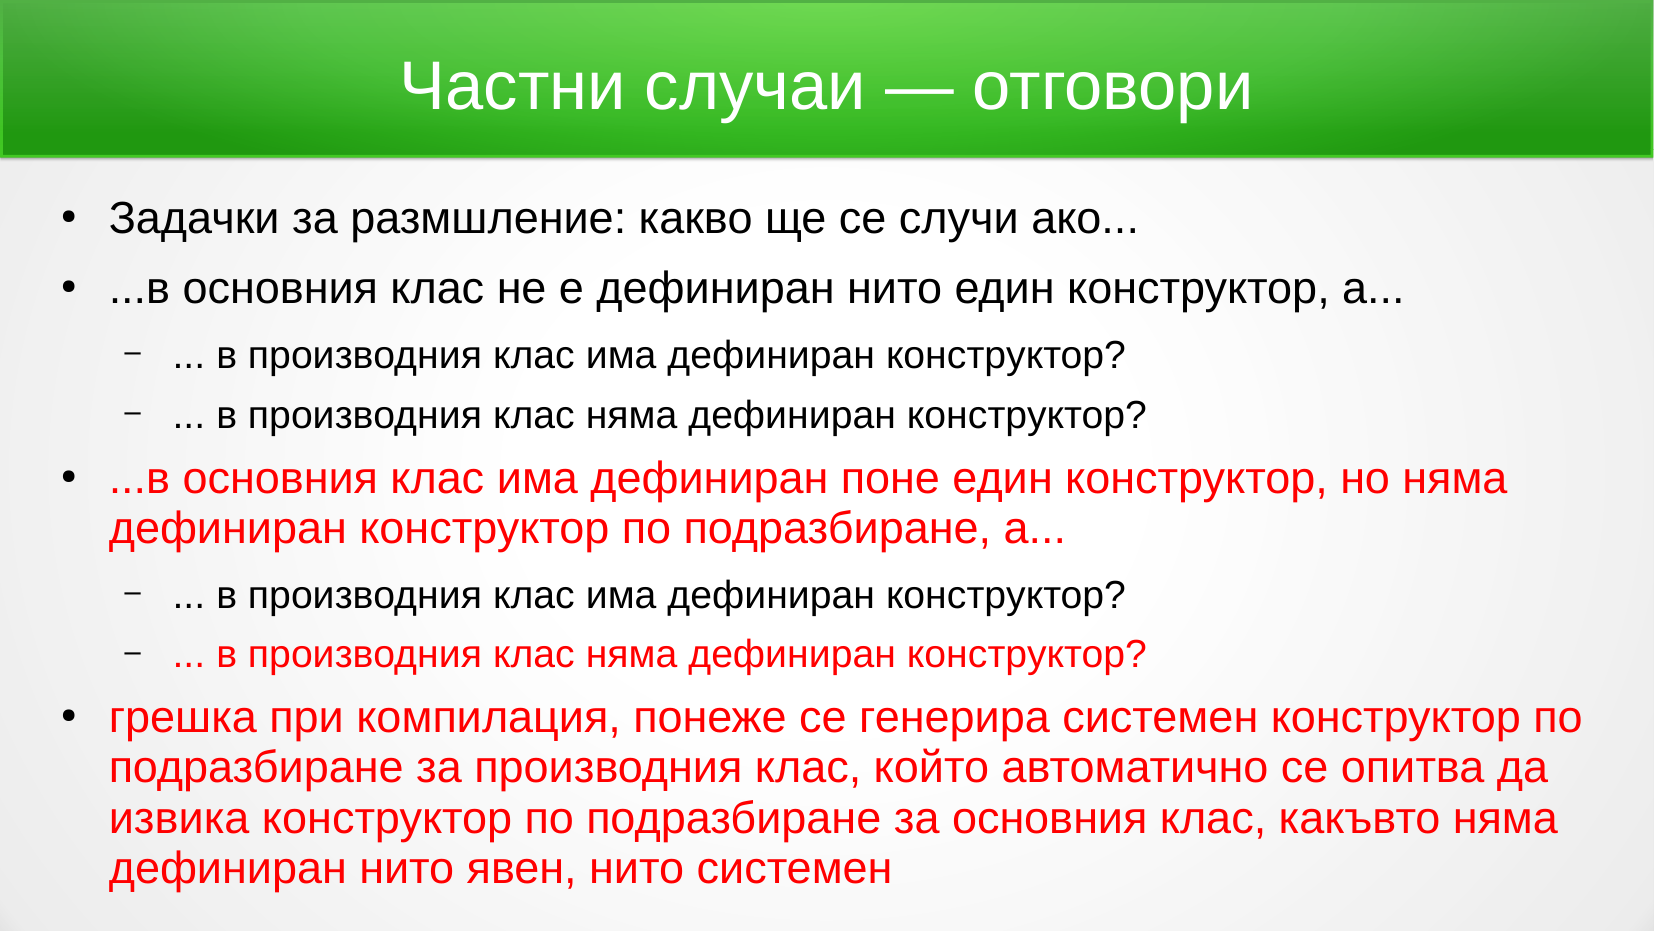

# Частни случаи — отговори
Задачки за размшление: какво ще се случи ако...
...в основния клас не е дефиниран нито един конструктор, а...
... в производния клас има дефиниран конструктор?
... в производния клас няма дефиниран конструктор?
...в основния клас има дефиниран поне един конструктор, но няма дефиниран конструктор по подразбиране, а...
... в производния клас има дефиниран конструктор?
... в производния клас няма дефиниран конструктор?
грешка при компилация, понеже се генерира системен конструктор по подразбиране за производния клас, който автоматично се опитва да извика конструктор по подразбиране за основния клас, какъвто няма дефиниран нито явен, нито системен